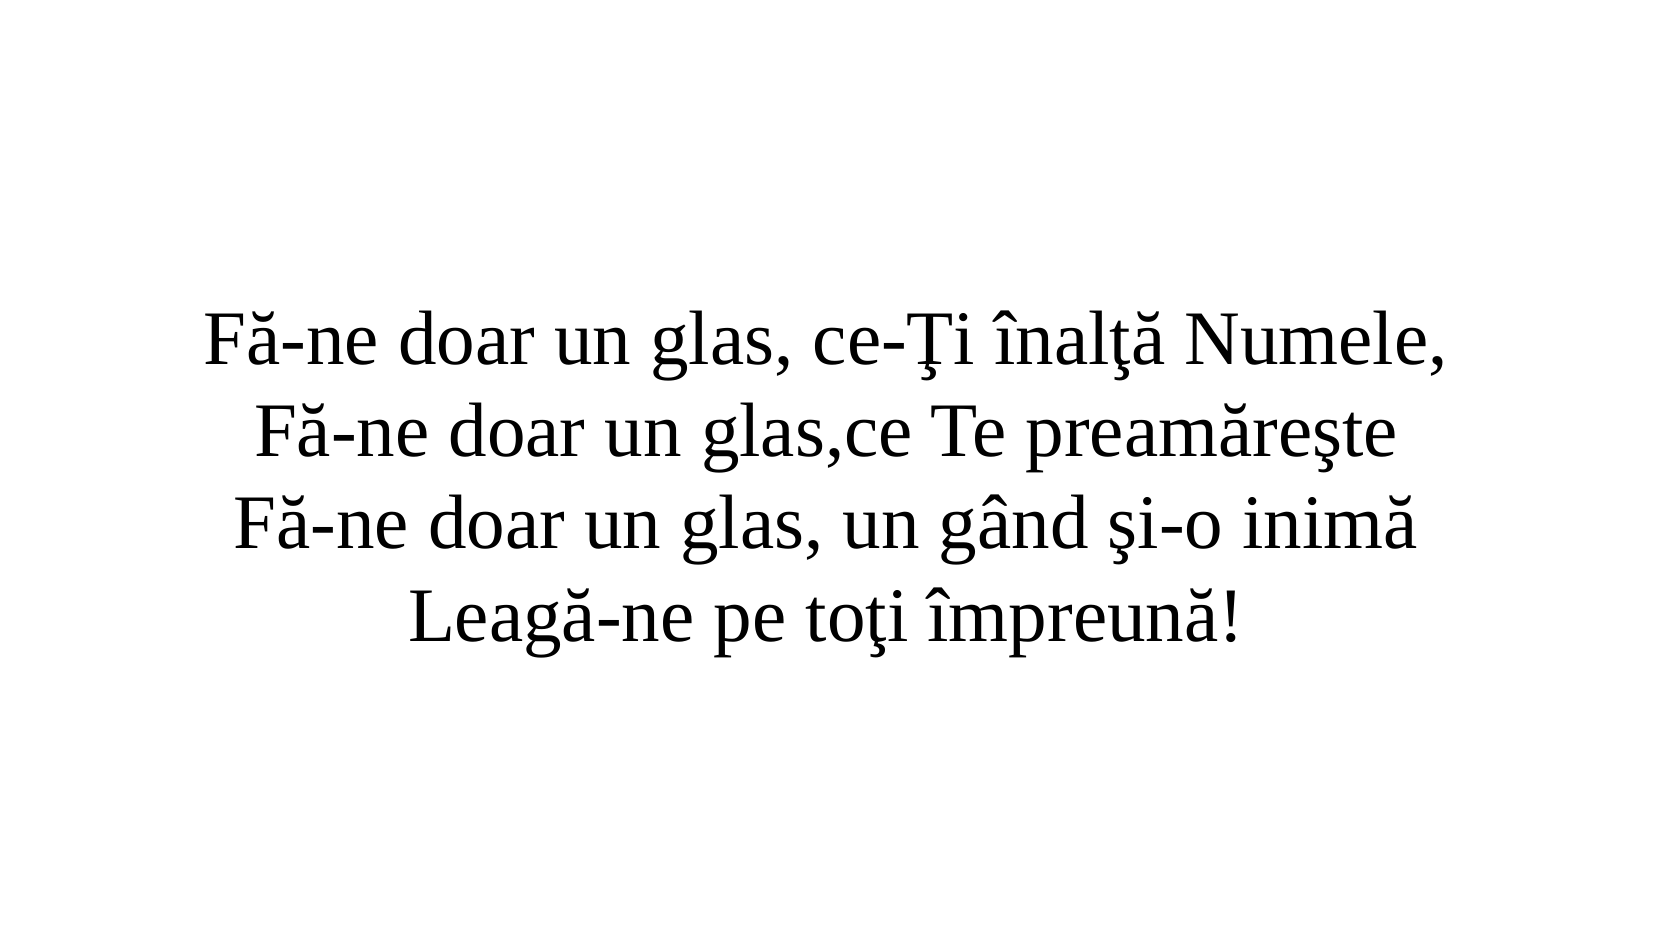

# Fă-ne doar un glas, ce-Ţi înalţă Numele,
Fă-ne doar un glas,ce Te preamăreşte
Fă-ne doar un glas, un gând şi-o inimă
Leagă-ne pe toţi împreună!